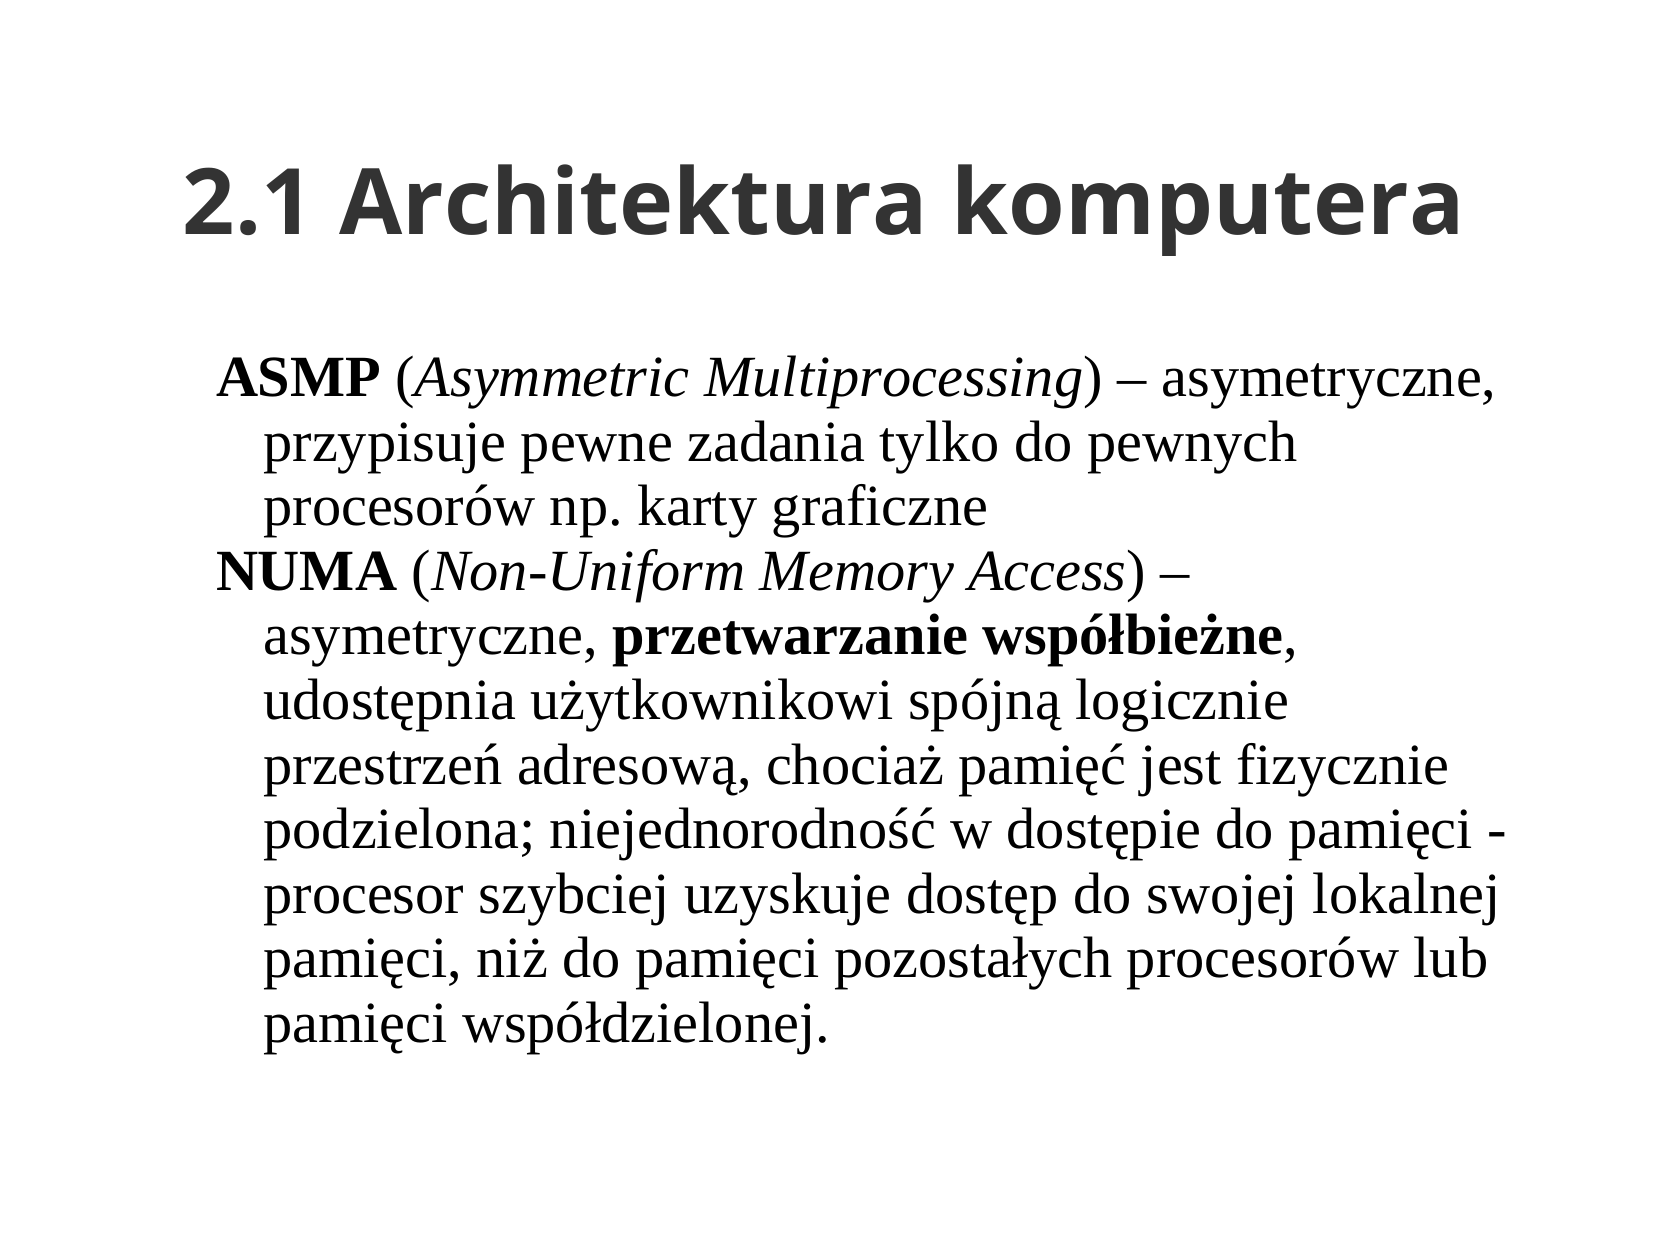

# 2.1 Architektura komputera
ASMP (Asymmetric Multiprocessing) – asymetryczne, przypisuje pewne zadania tylko do pewnych procesorów np. karty graficzne
NUMA (Non-Uniform Memory Access) – asymetryczne, przetwarzanie współbieżne, udostępnia użytkownikowi spójną logicznie przestrzeń adresową, chociaż pamięć jest fizycznie podzielona; niejednorodność w dostępie do pamięci - procesor szybciej uzyskuje dostęp do swojej lokalnej pamięci, niż do pamięci pozostałych procesorów lub pamięci współdzielonej.